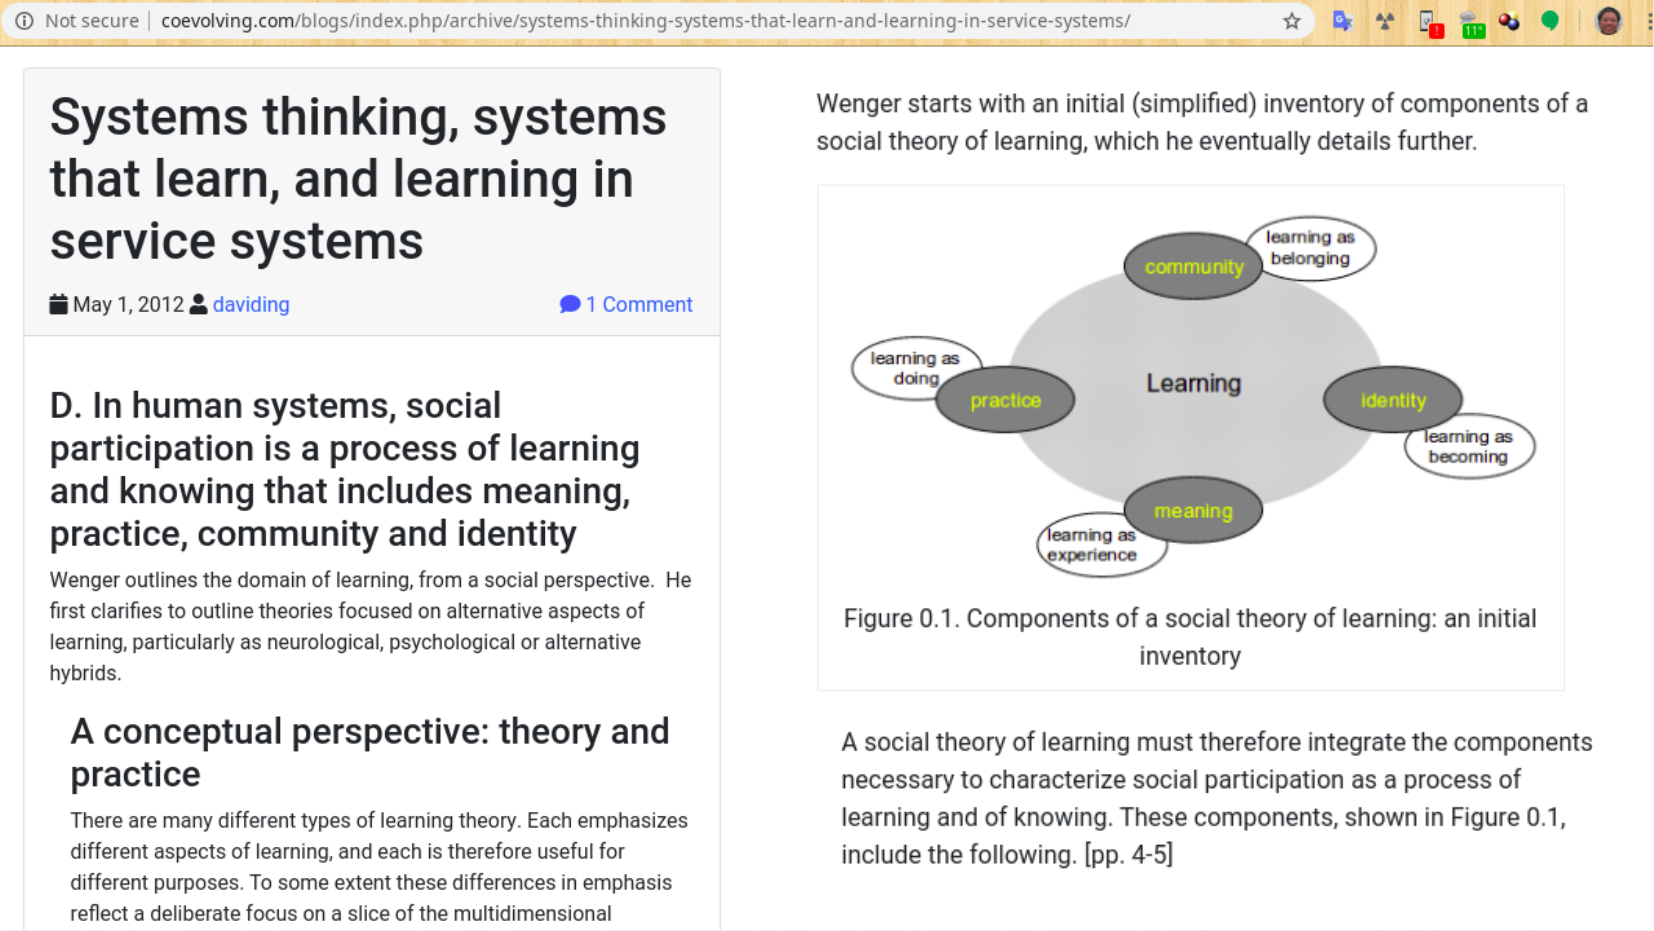

# Systems thinking, systems that learn, and learning in service systems
Systems Changes: History-making, commitment, argumentation + pattern language
March 2020